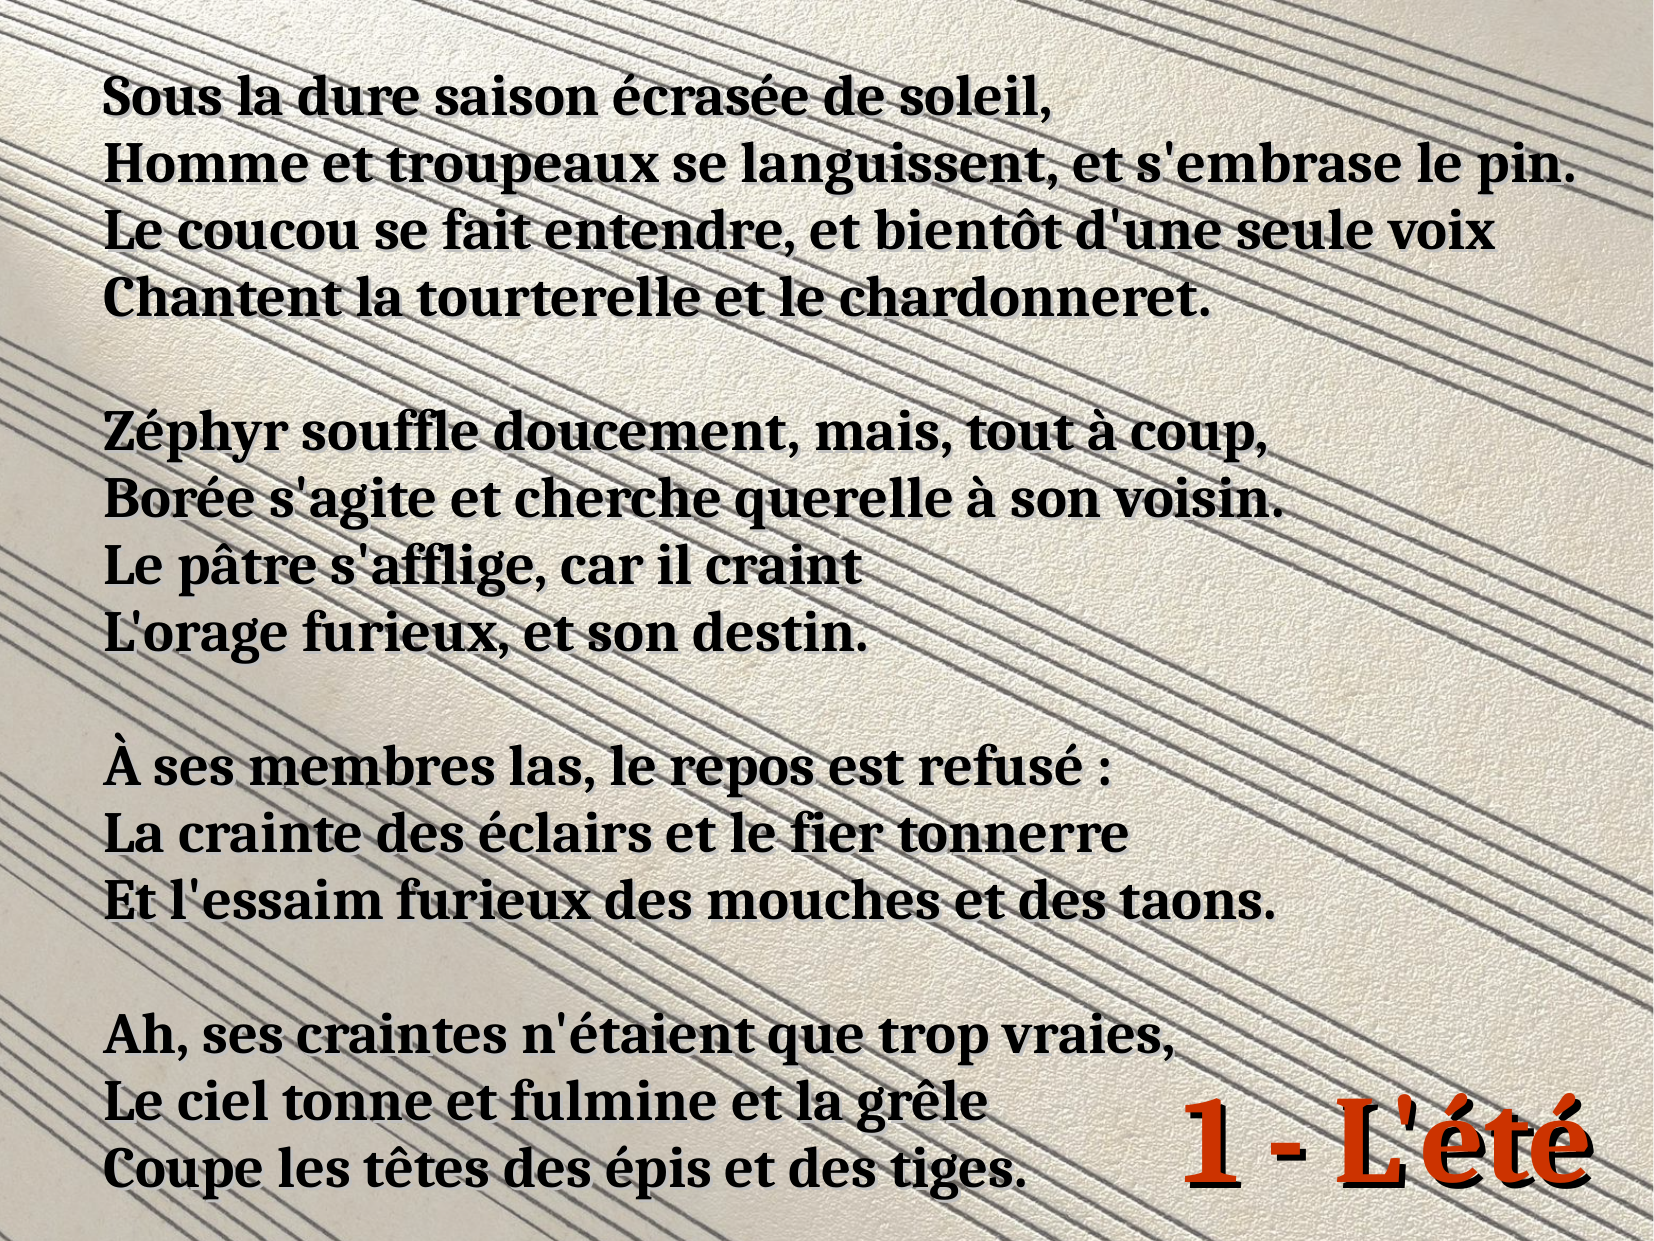

Sous la dure saison écrasée de soleil,
Homme et troupeaux se languissent, et s'embrase le pin.
Le coucou se fait entendre, et bientôt d'une seule voix
Chantent la tourterelle et le chardonneret.
Zéphyr souffle doucement, mais, tout à coup,
Borée s'agite et cherche querelle à son voisin.
Le pâtre s'afflige, car il craint
L'orage furieux, et son destin.
À ses membres las, le repos est refusé :
La crainte des éclairs et le fier tonnerre
Et l'essaim furieux des mouches et des taons.
Ah, ses craintes n'étaient que trop vraies,
Le ciel tonne et fulmine et la grêle
Coupe les têtes des épis et des tiges.
1 - L'été